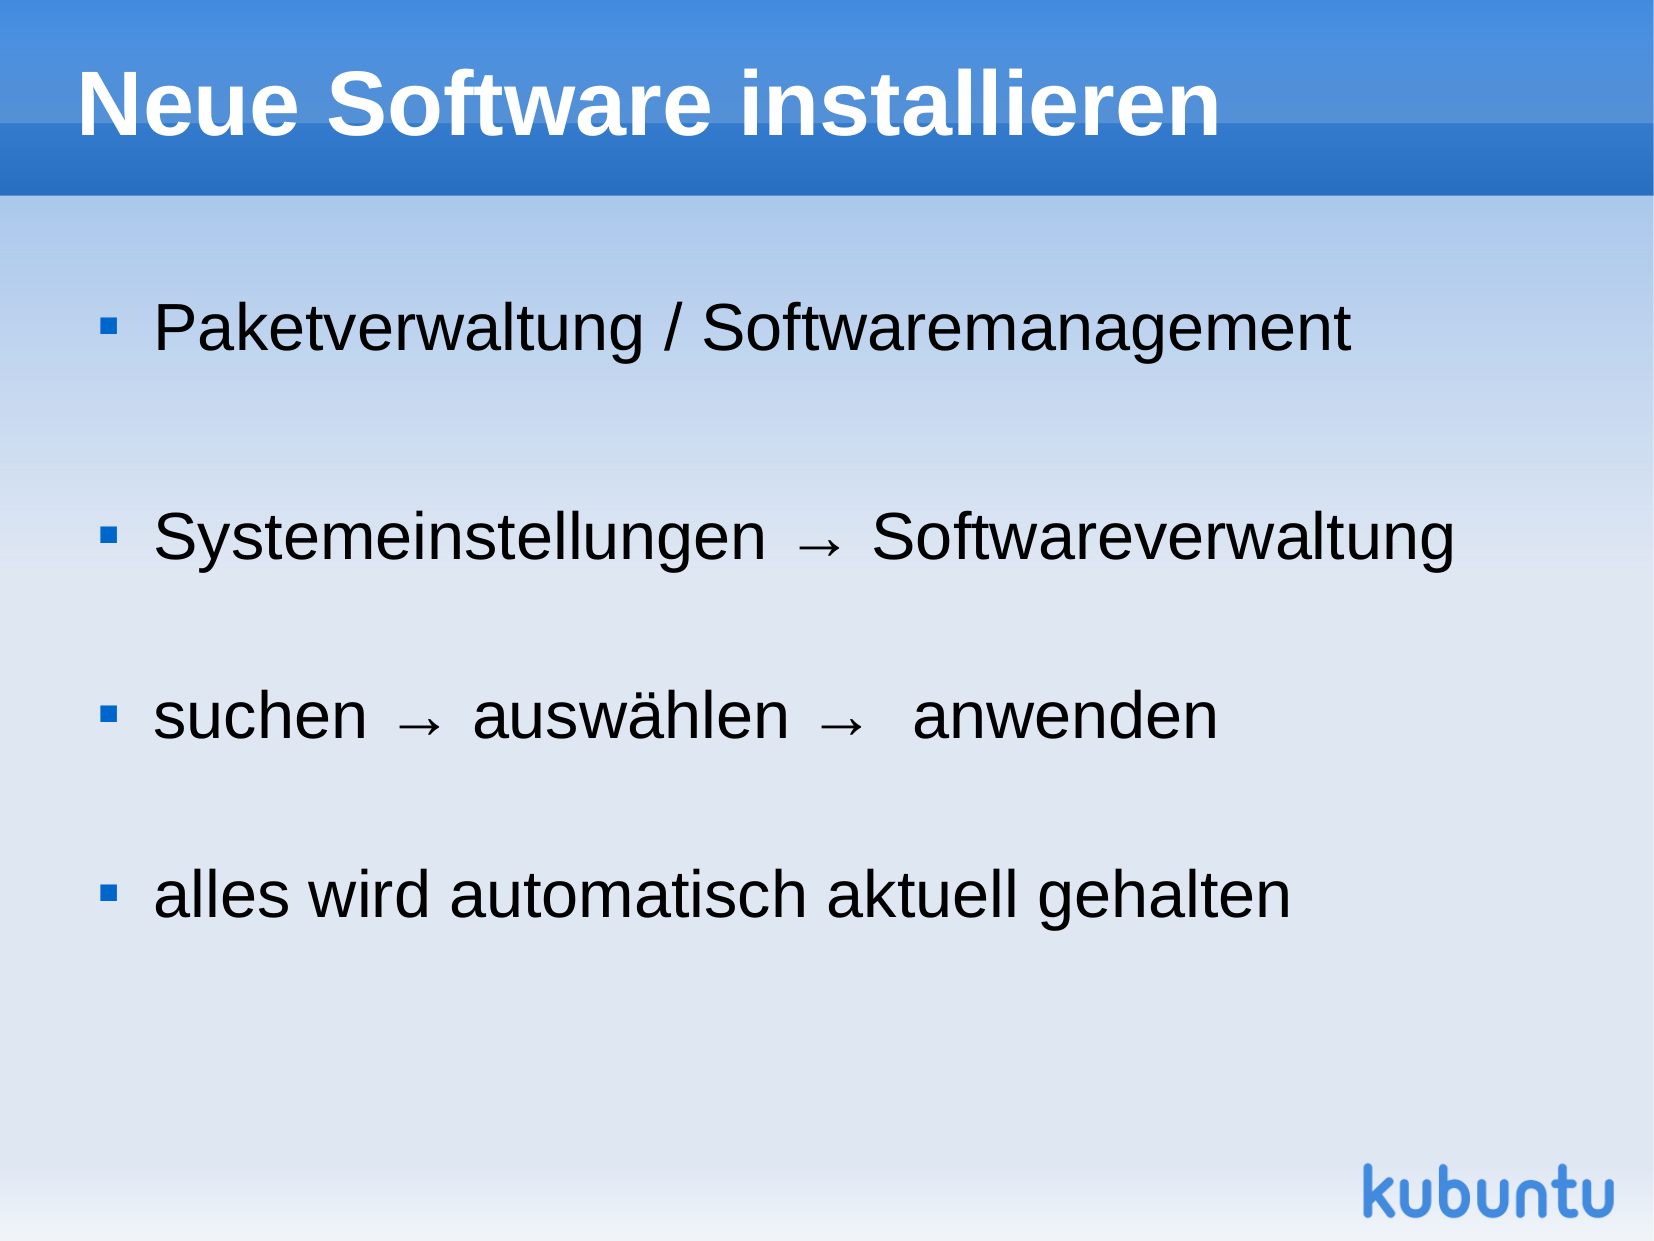

# Neue Software installieren
Paketverwaltung / Softwaremanagement
Systemeinstellungen → Softwareverwaltung
suchen → auswählen → anwenden
alles wird automatisch aktuell gehalten